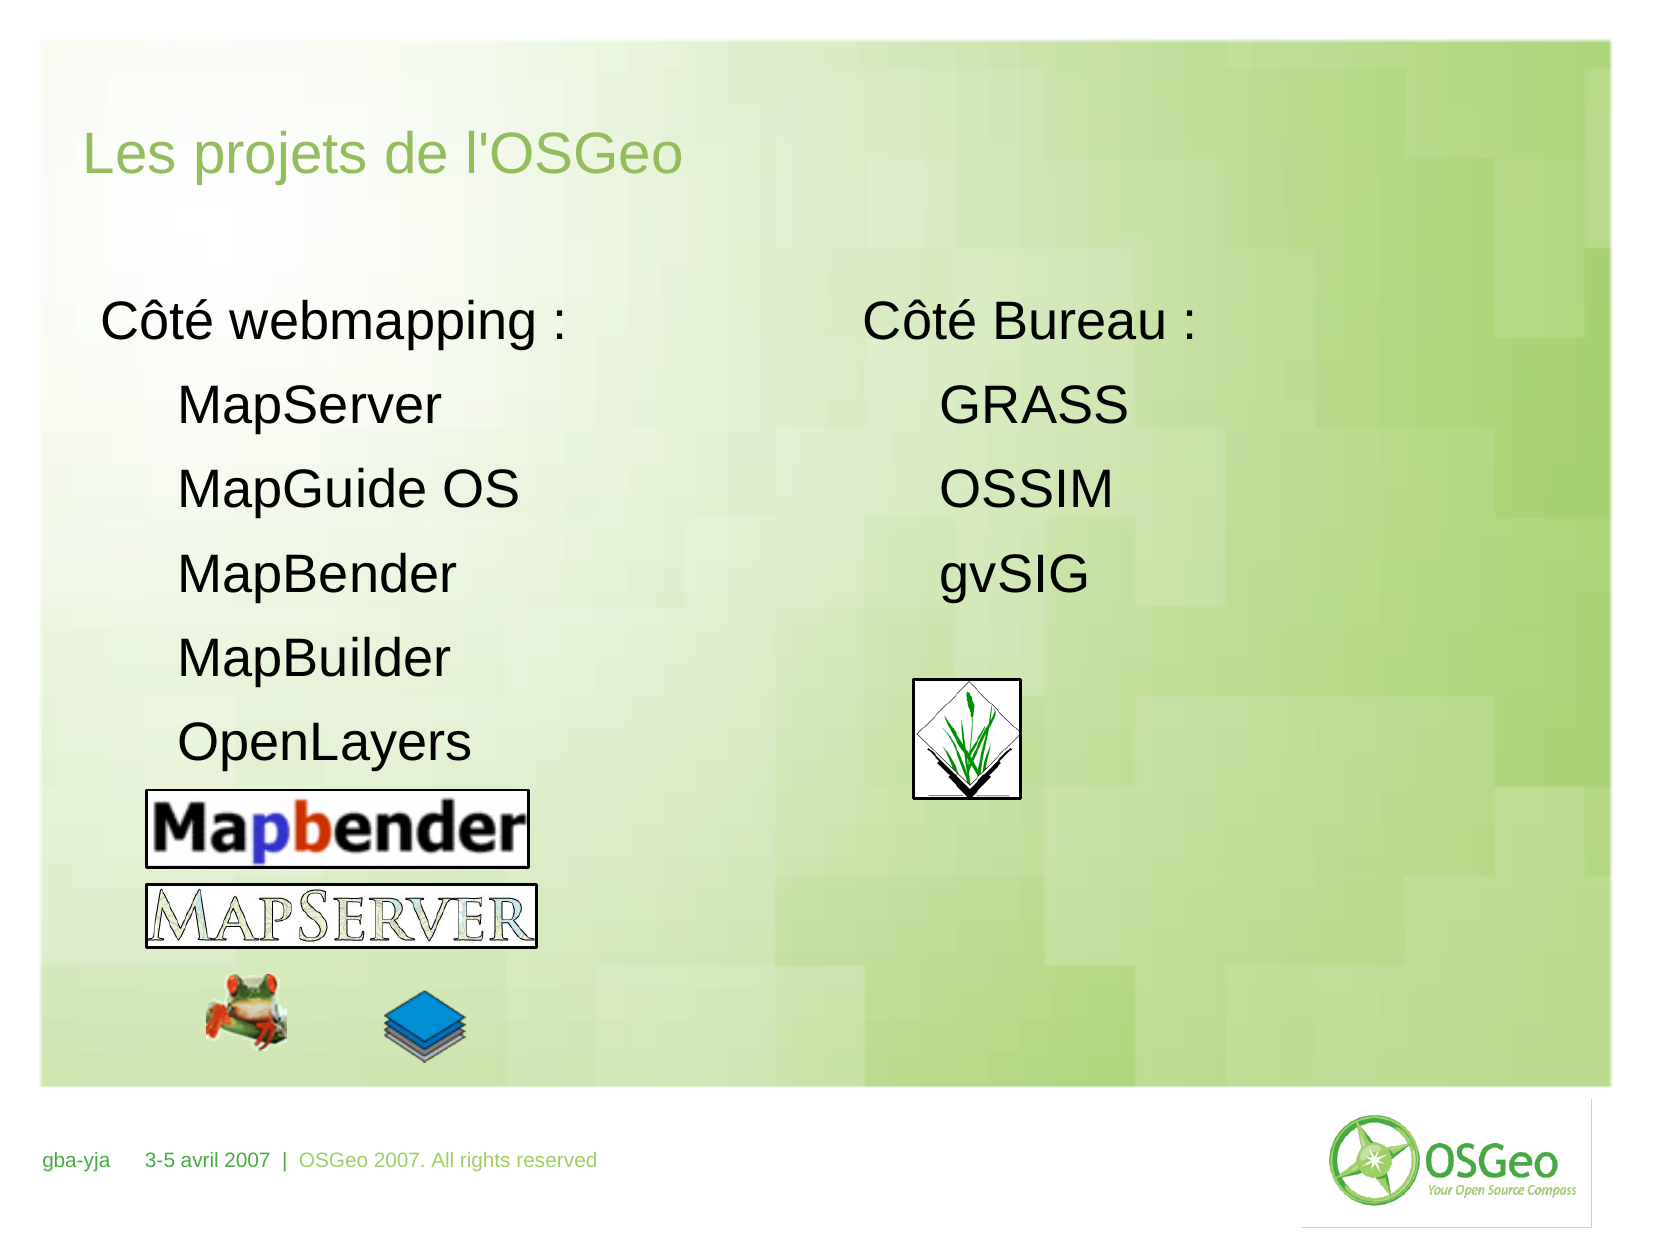

# Les projets de l'OSGeo
Côté webmapping :
MapServer
MapGuide OS
MapBender
MapBuilder
OpenLayers
Côté Bureau :
GRASS
OSSIM
gvSIG